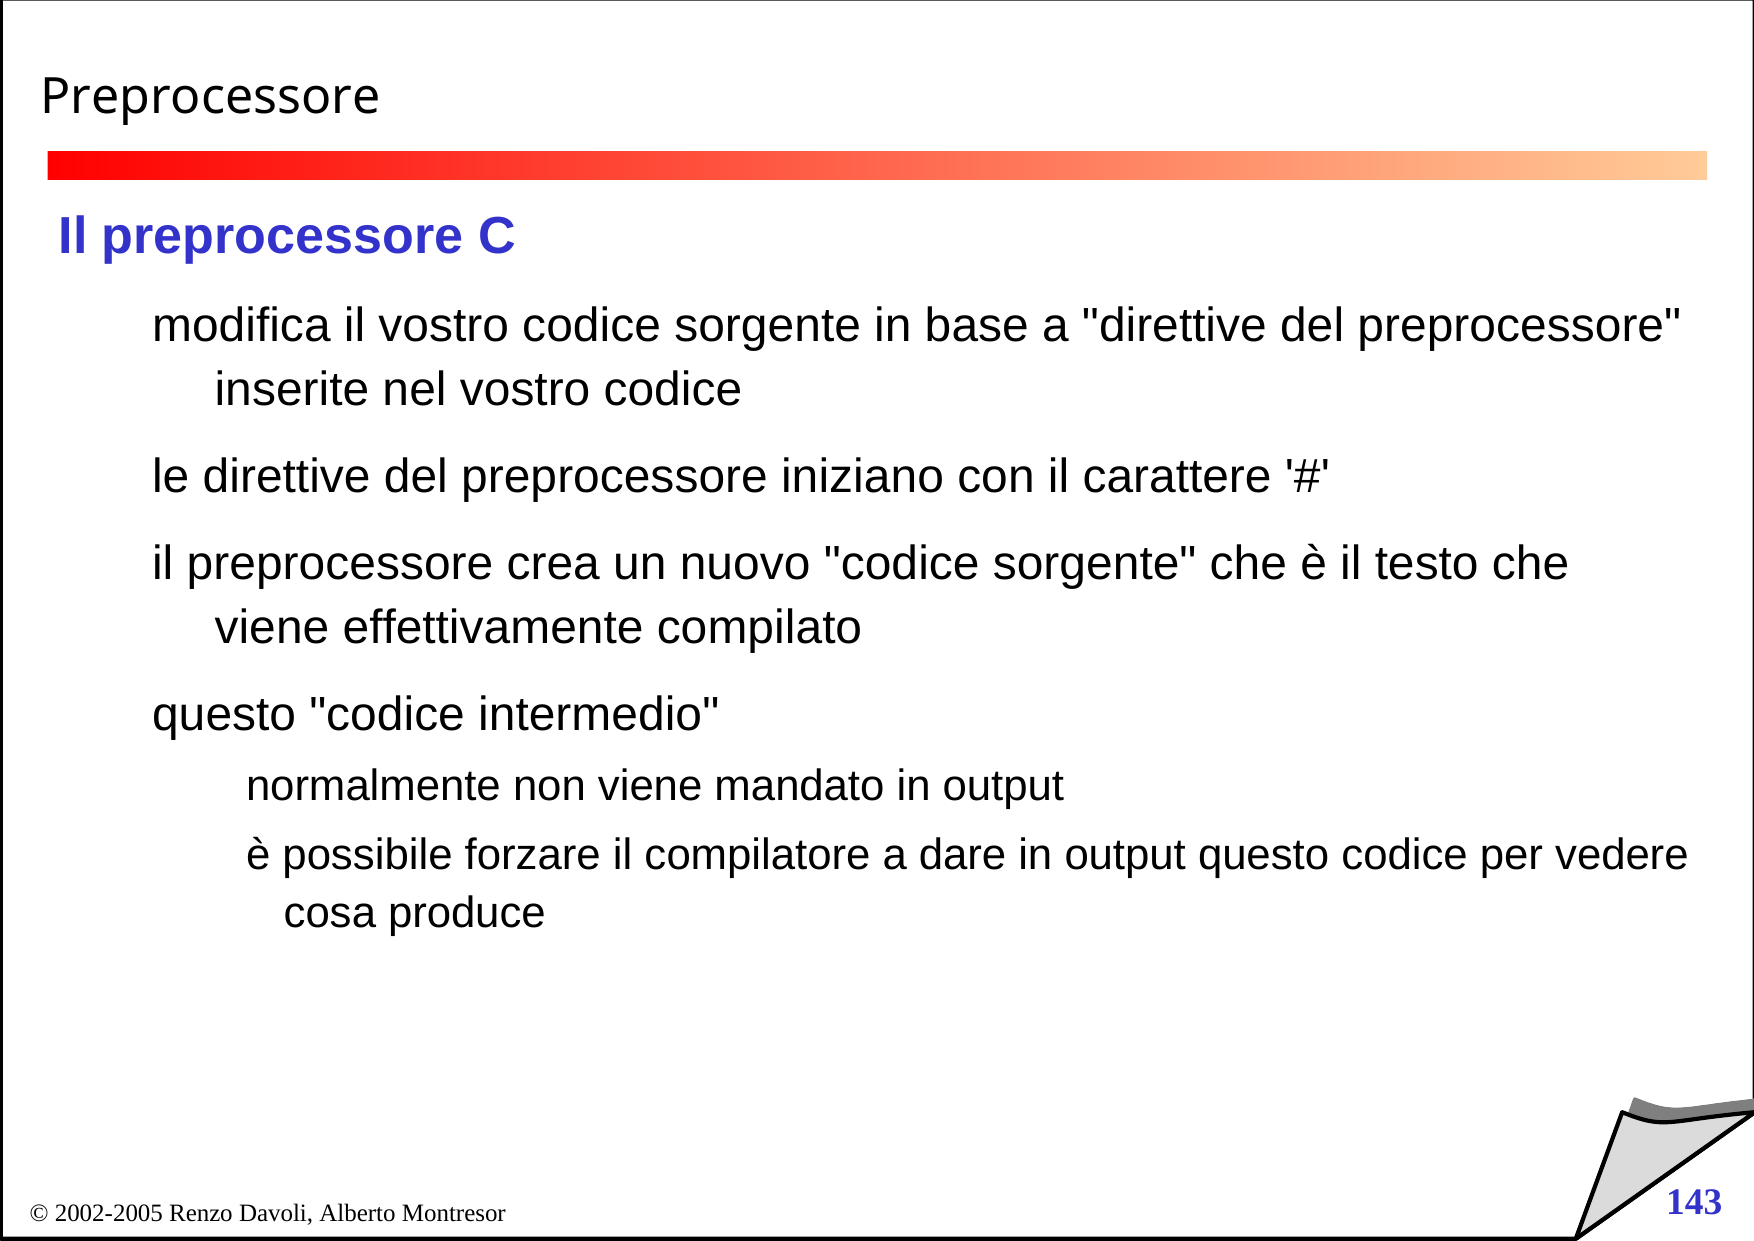

# Preprocessore
Il preprocessore C
modifica il vostro codice sorgente in base a "direttive del preprocessore" inserite nel vostro codice
le direttive del preprocessore iniziano con il carattere '#'
il preprocessore crea un nuovo "codice sorgente" che è il testo che viene effettivamente compilato
questo "codice intermedio"
normalmente non viene mandato in output
è possibile forzare il compilatore a dare in output questo codice per vedere cosa produce